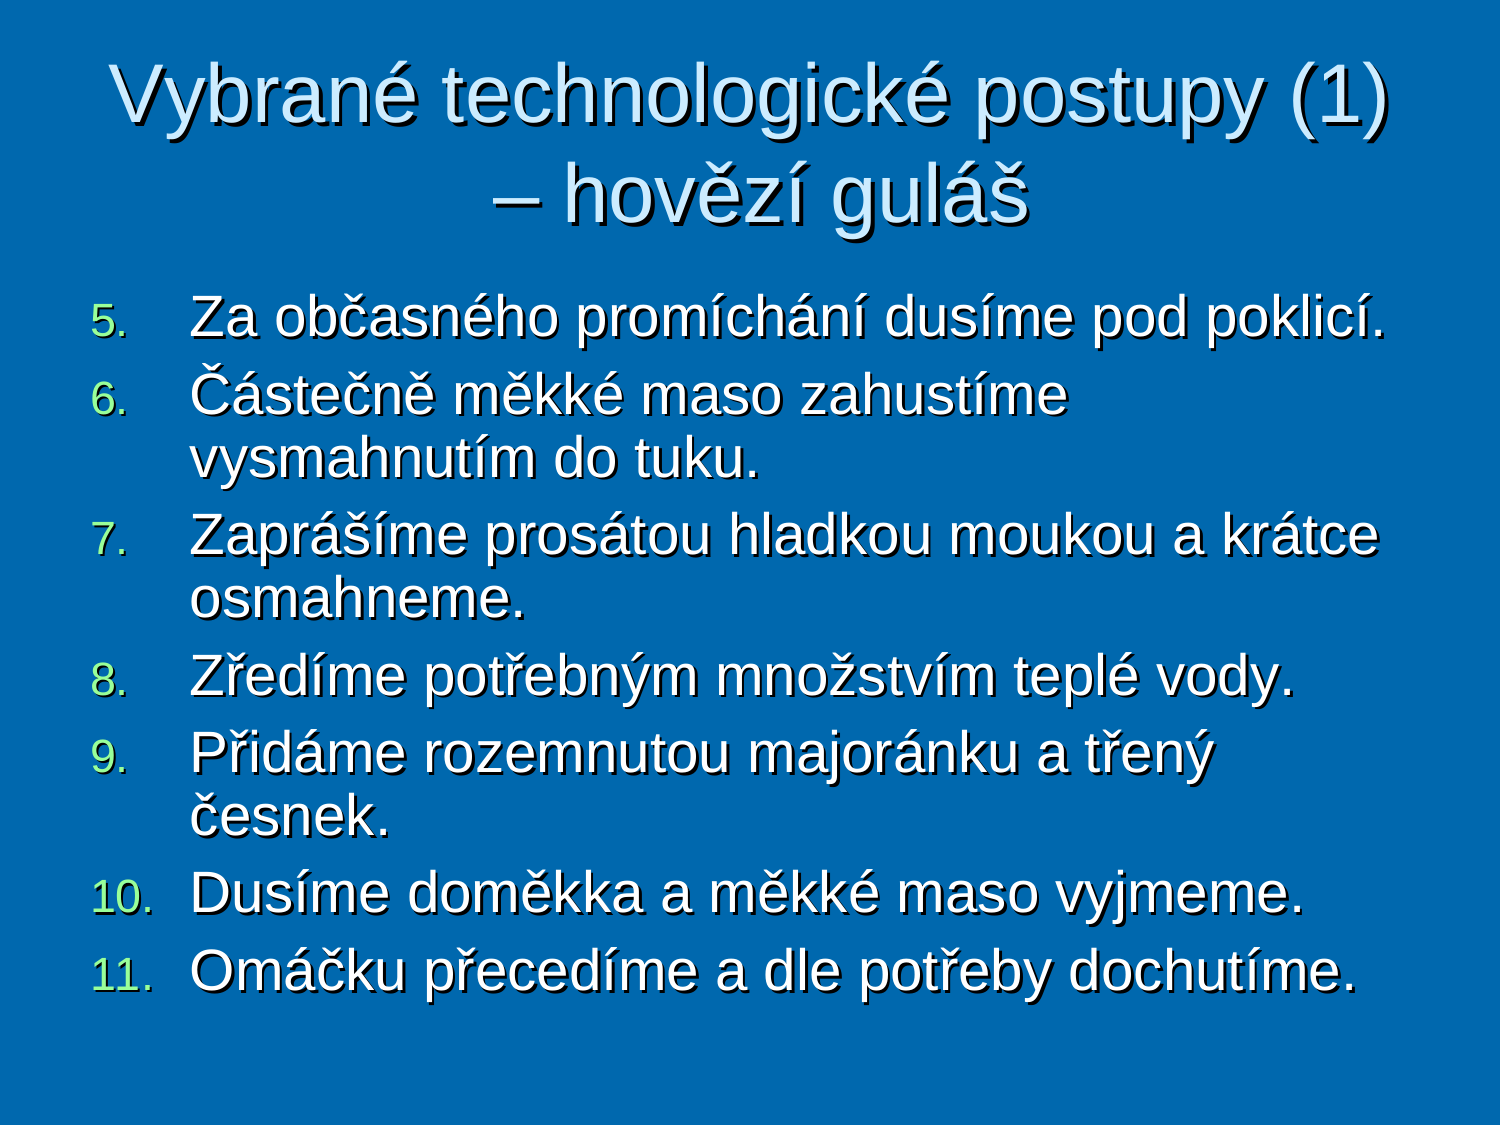

# Vybrané technologické postupy (1) – hovězí guláš
Za občasného promíchání dusíme pod poklicí.
Částečně měkké maso zahustíme vysmahnutím do tuku.
Zaprášíme prosátou hladkou moukou a krátce osmahneme.
Zředíme potřebným množstvím teplé vody.
Přidáme rozemnutou majoránku a třený česnek.
Dusíme doměkka a měkké maso vyjmeme.
Omáčku přecedíme a dle potřeby dochutíme.